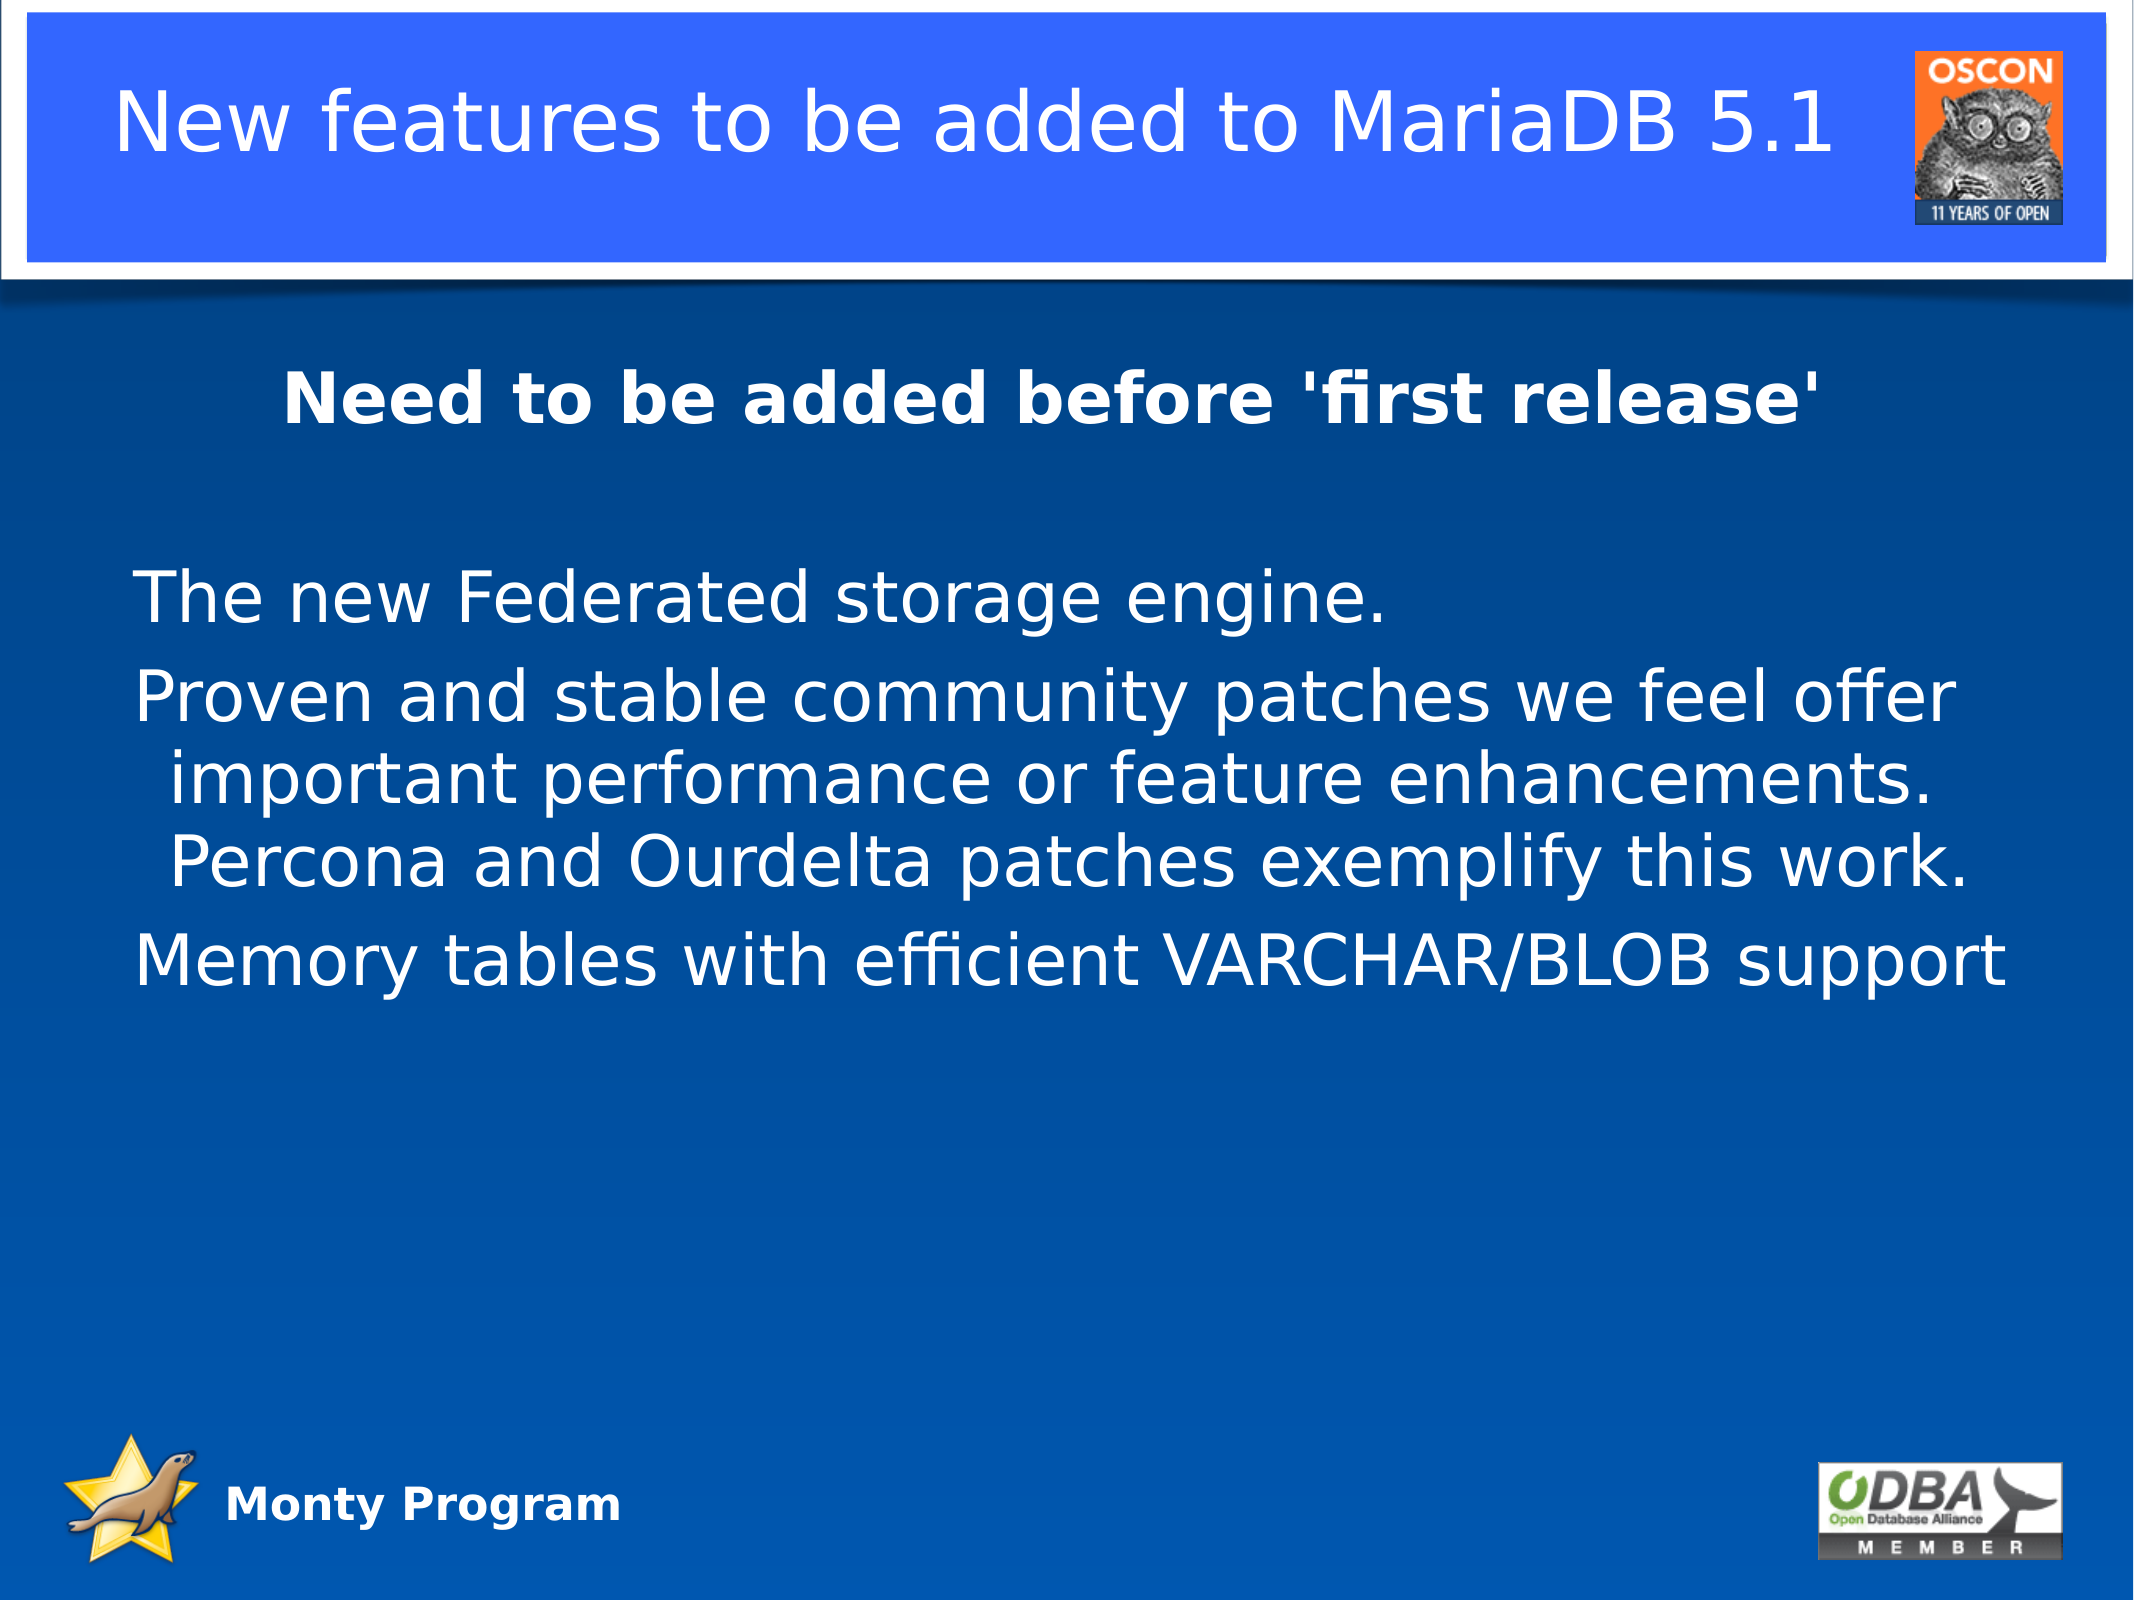

# New features to be added to MariaDB 5.1
Need to be added before 'first release'
The new Federated storage engine.
Proven and stable community patches we feel offer important performance or feature enhancements. Percona and Ourdelta patches exemplify this work.
Memory tables with efficient VARCHAR/BLOB support